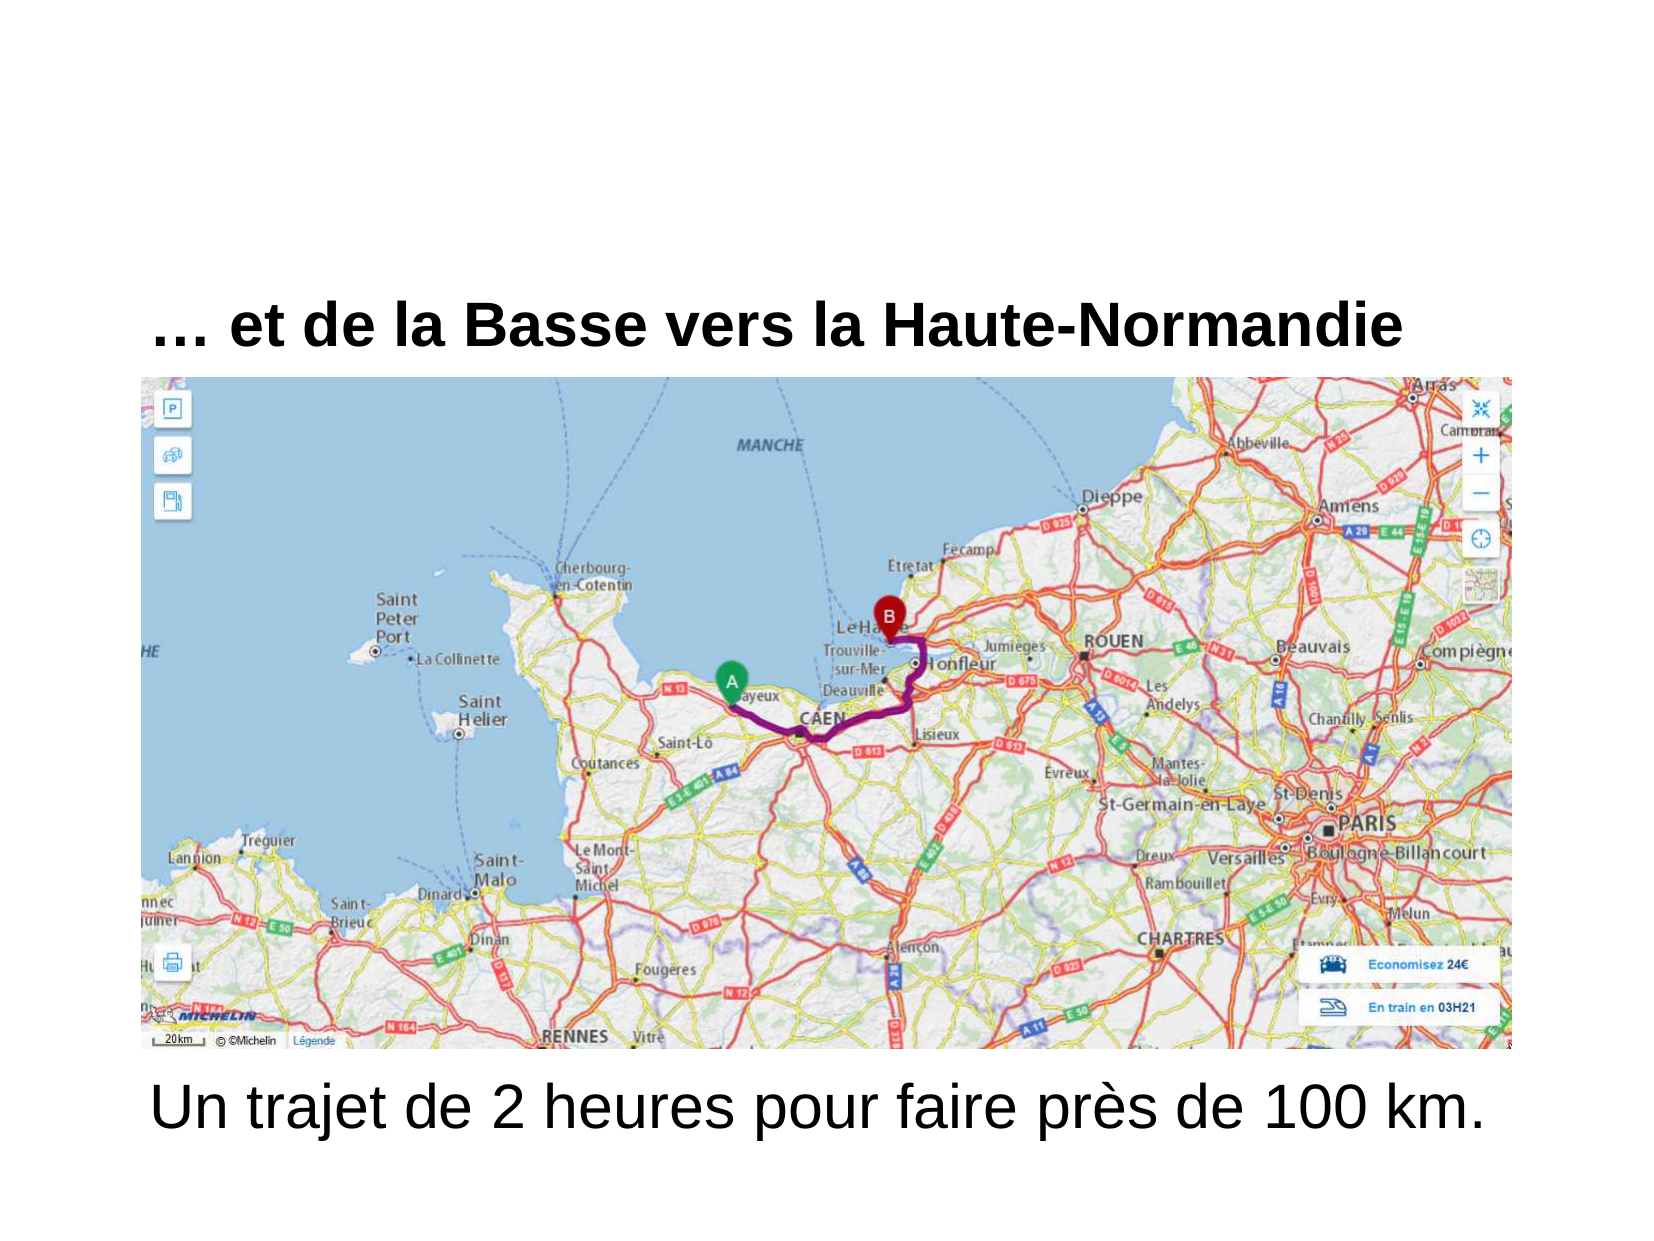

#
… et de la Basse vers la Haute-Normandie
Un trajet de 2 heures pour faire près de 100 km.